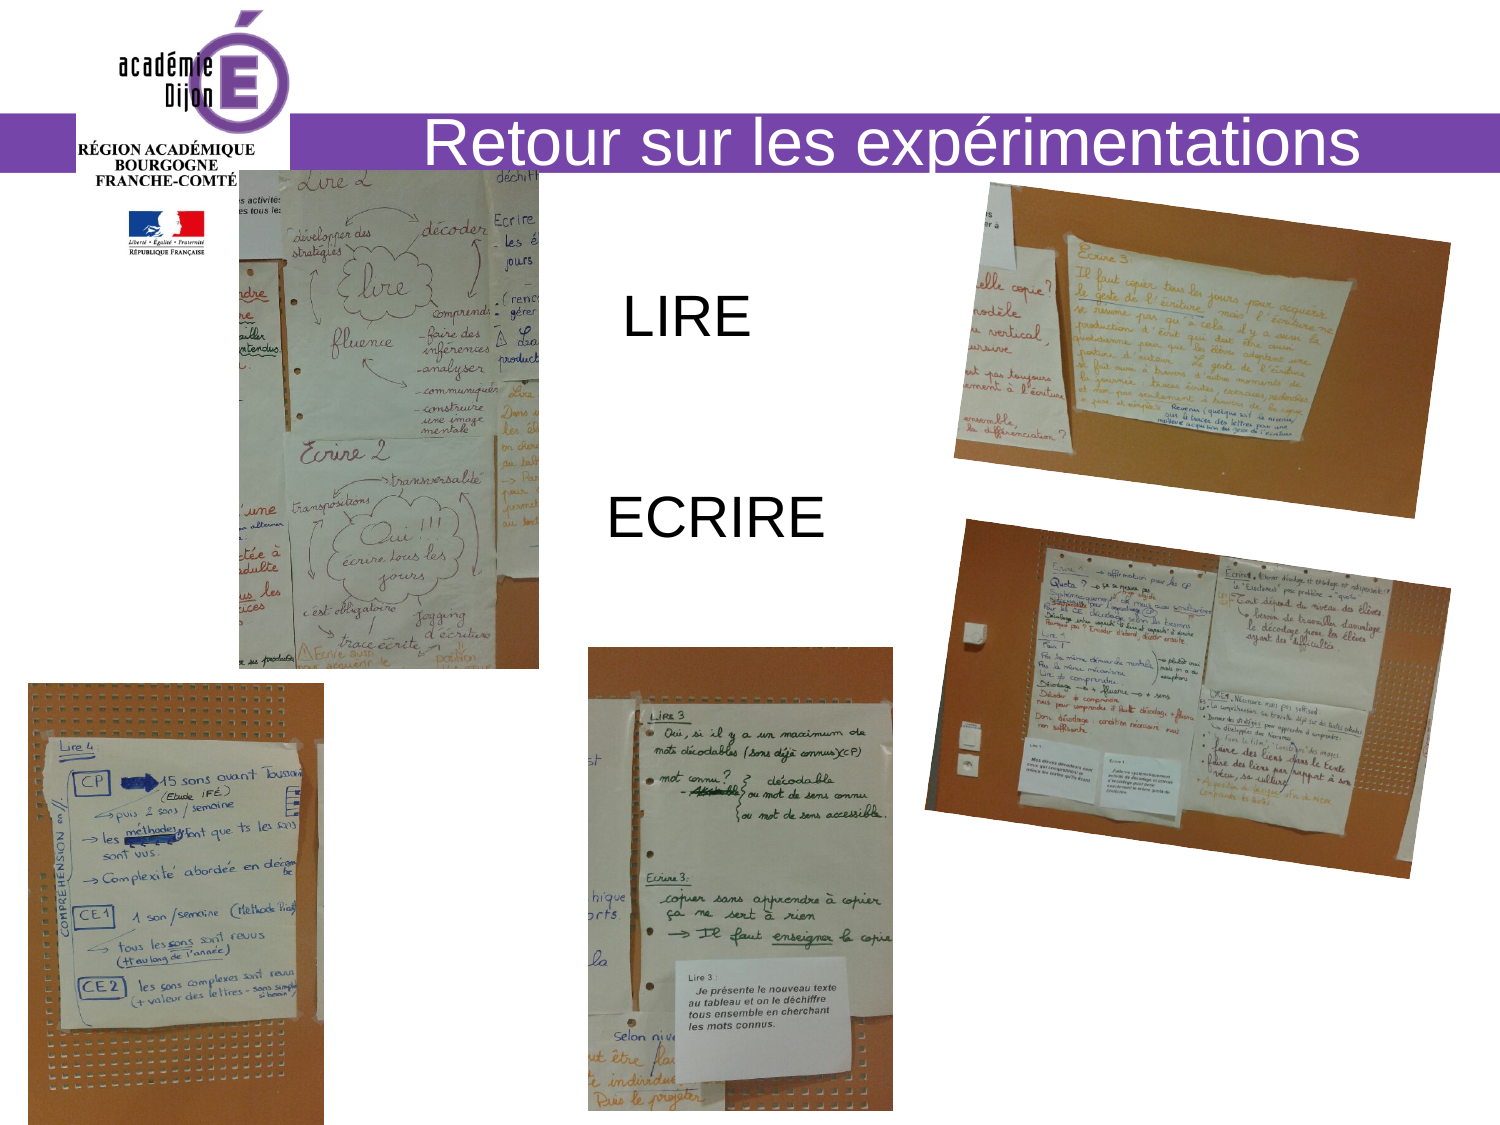

# Retour sur les expérimentations
	 	 LIRE
			 	ECRIRE